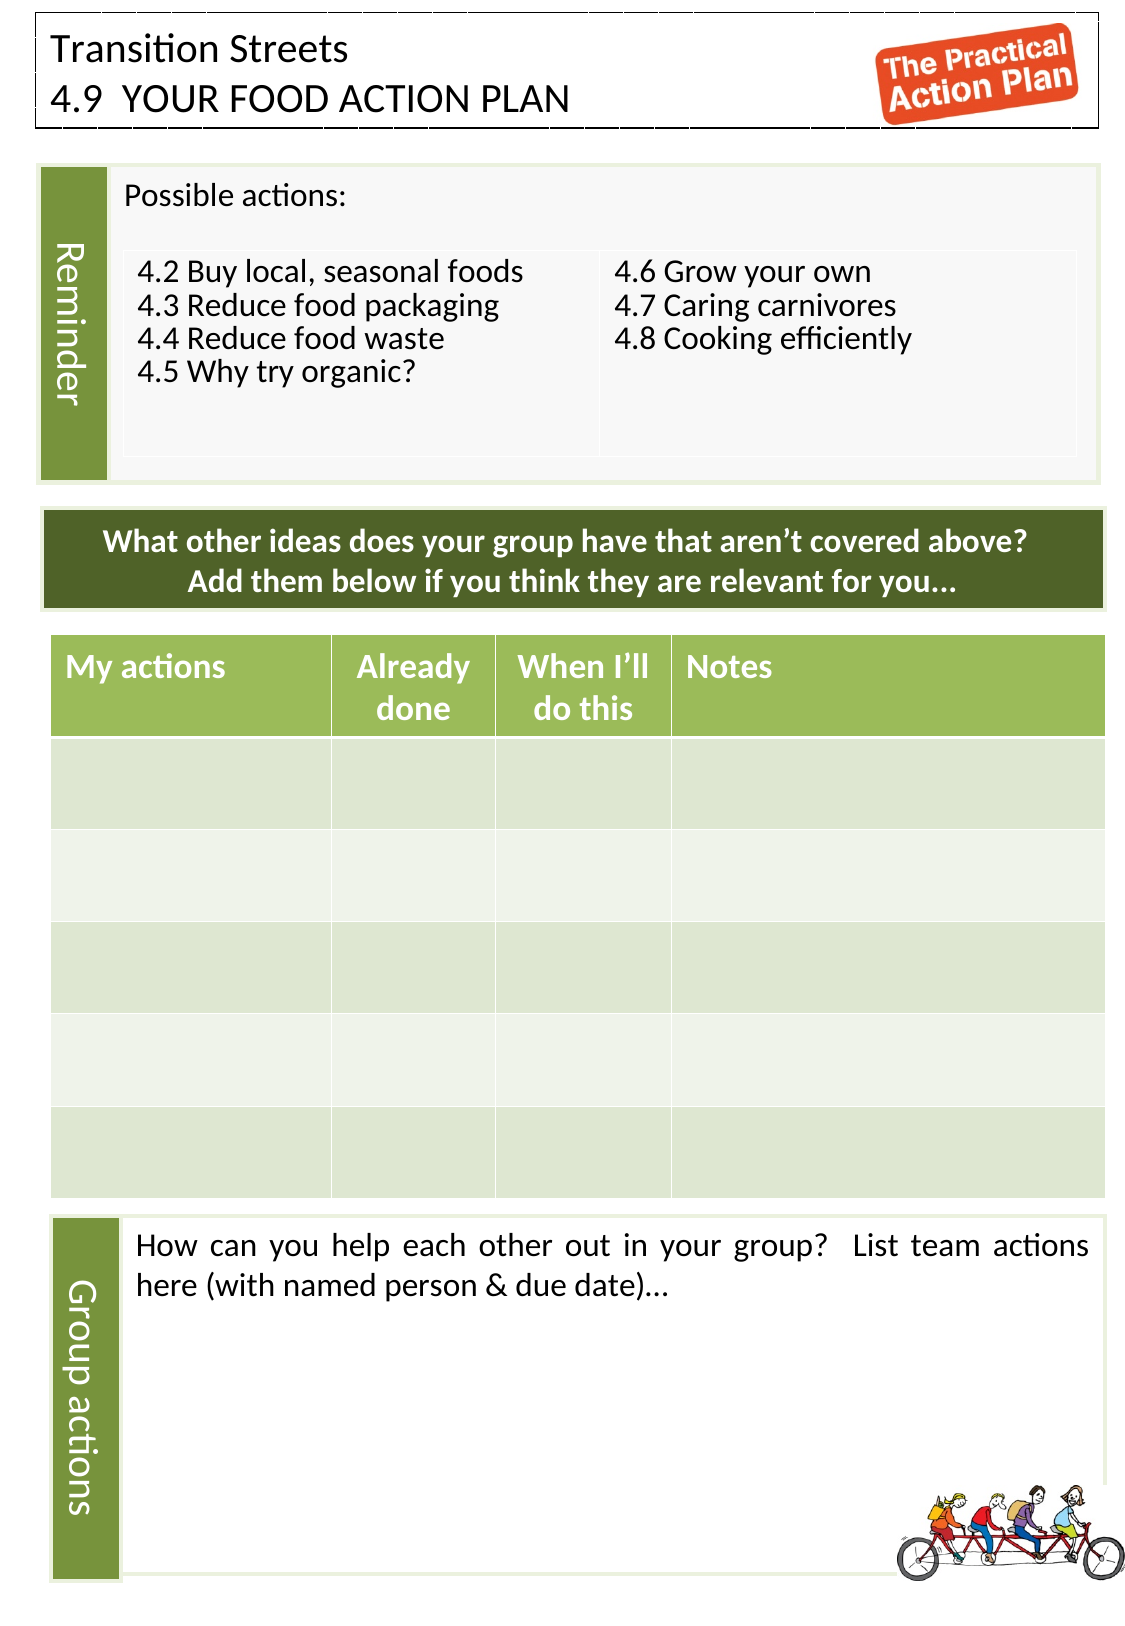

Transition Streets
4.9 YOUR FOOD ACTION PLAN
Reminder
Possible actions:
| 4.2 Buy local, seasonal foods 4.3 Reduce food packaging 4.4 Reduce food waste 4.5 Why try organic? | 4.6 Grow your own 4.7 Caring carnivores 4.8 Cooking efficiently |
| --- | --- |
What other ideas does your group have that aren’t covered above?
Add them below if you think they are relevant for you...
| My actions | Already done | When I’ll do this | Notes |
| --- | --- | --- | --- |
| | | | |
| | | | |
| | | | |
| | | | |
| | | | |
Group actions
How can you help each other out in your group? List team actions here (with named person & due date)…